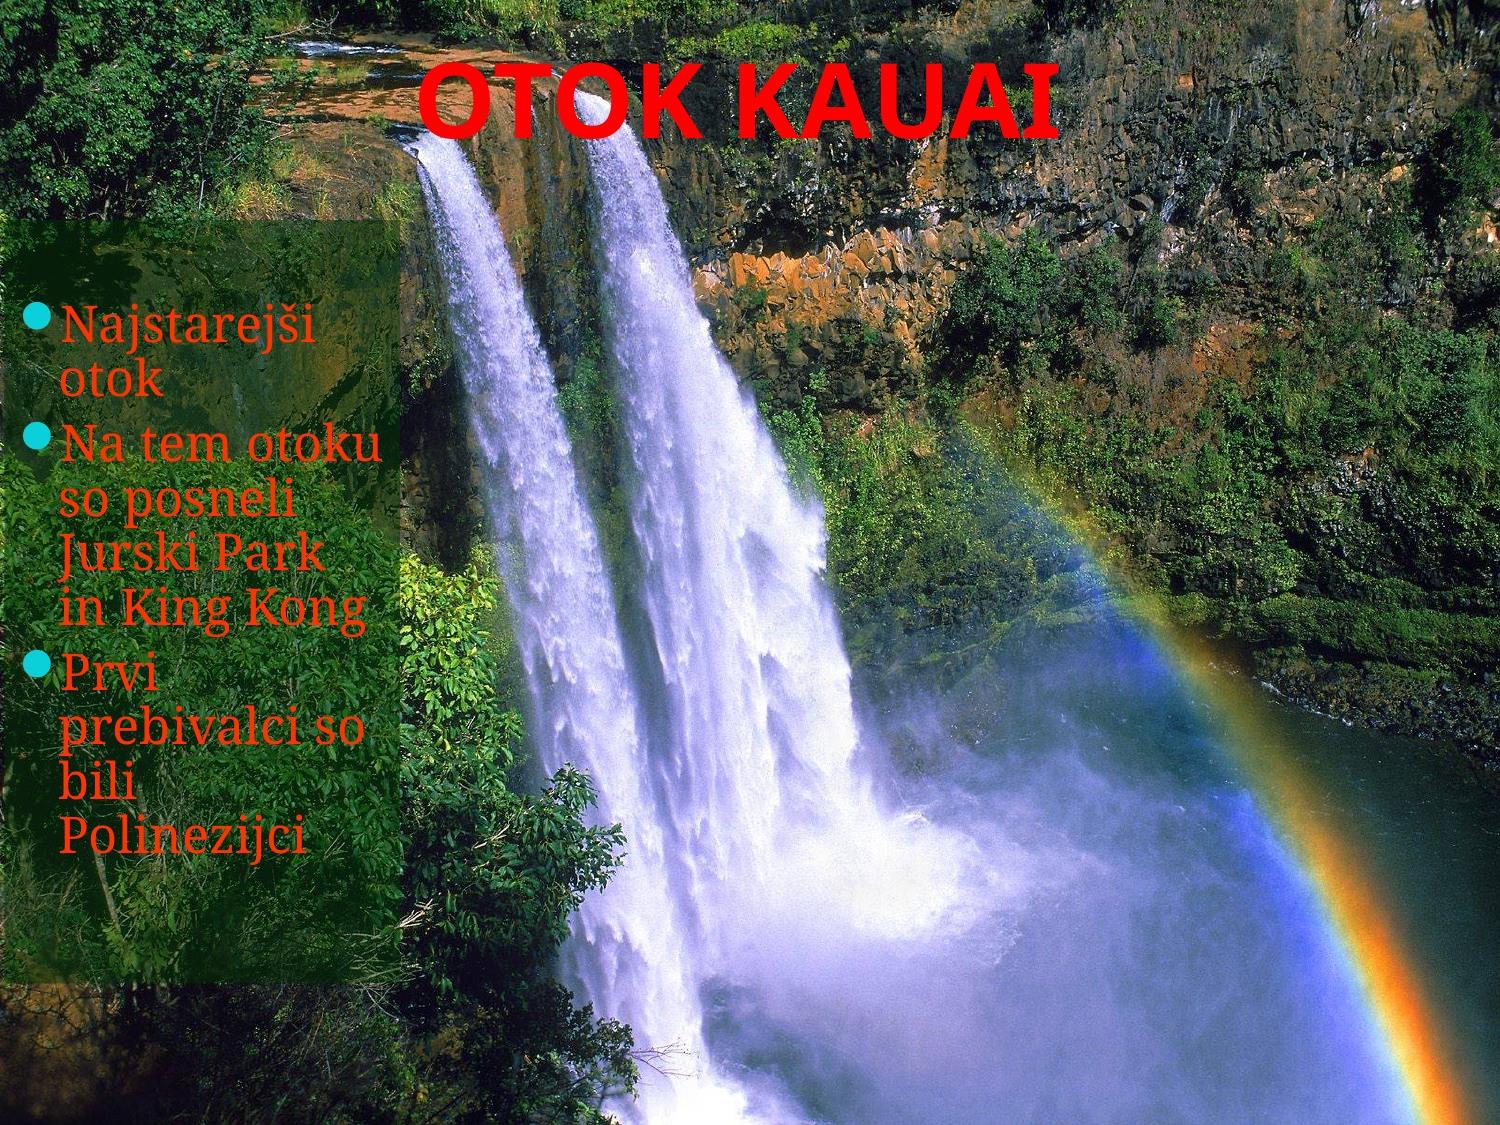

# OTOK KAUAI
Najstarejši otok
Na tem otoku so posneli Jurski Park in King Kong
Prvi prebivalci so bili Polinezijci